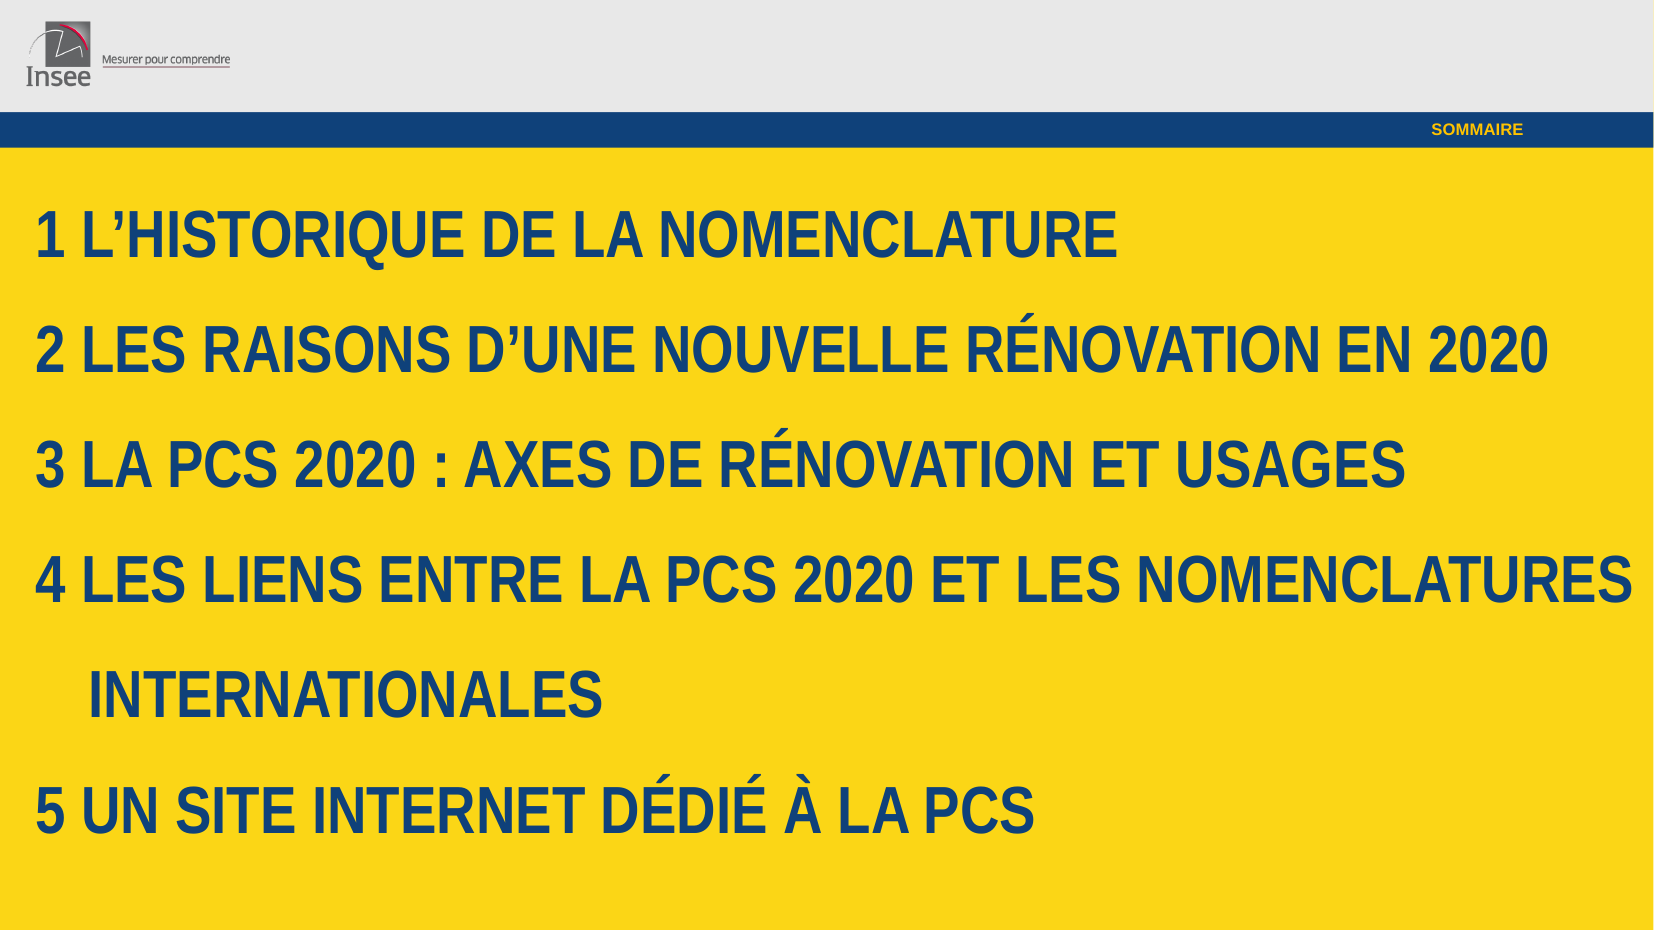

# L’historique de la nomenclature
Les raisons d’une nouvelle rénovation en 2020
La PCS 2020 : axes de rénovation et usages
Les liens entre la PCS 2020 et les nomenclatures internationales
Un site internet dédié à la PCS
sommaire